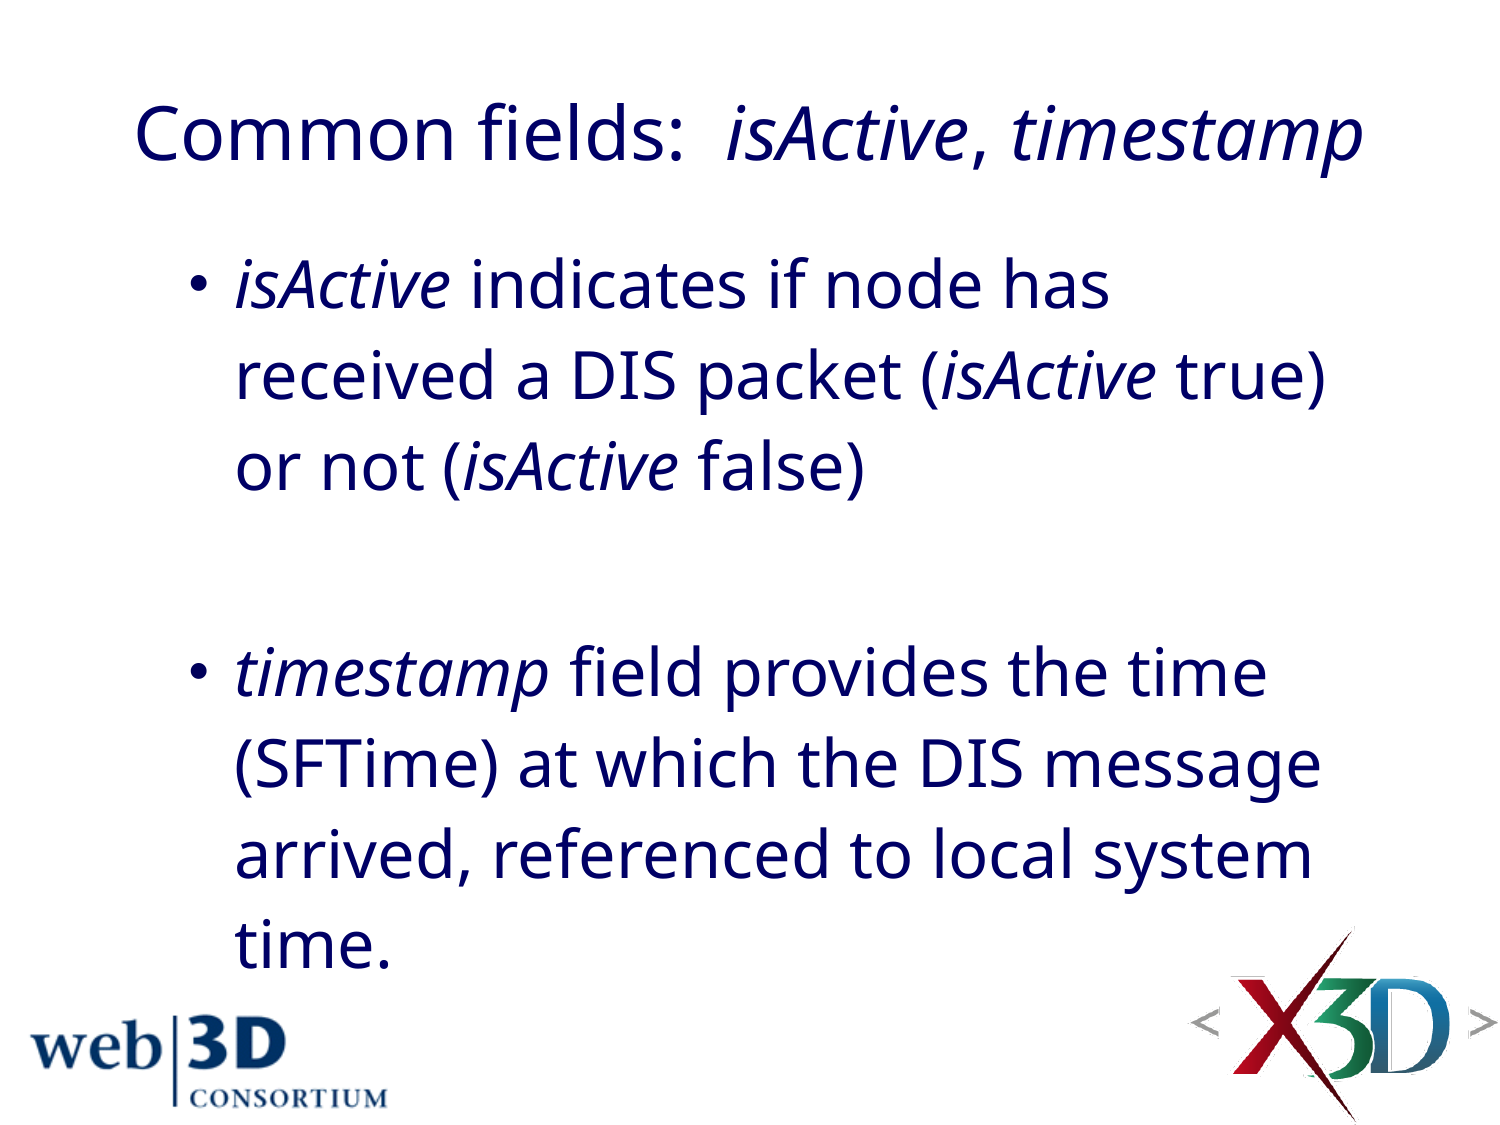

# Common fields: isActive, timestamp
isActive indicates if node has received a DIS packet (isActive true) or not (isActive false)
timestamp field provides the time (SFTime) at which the DIS message arrived, referenced to local system time.